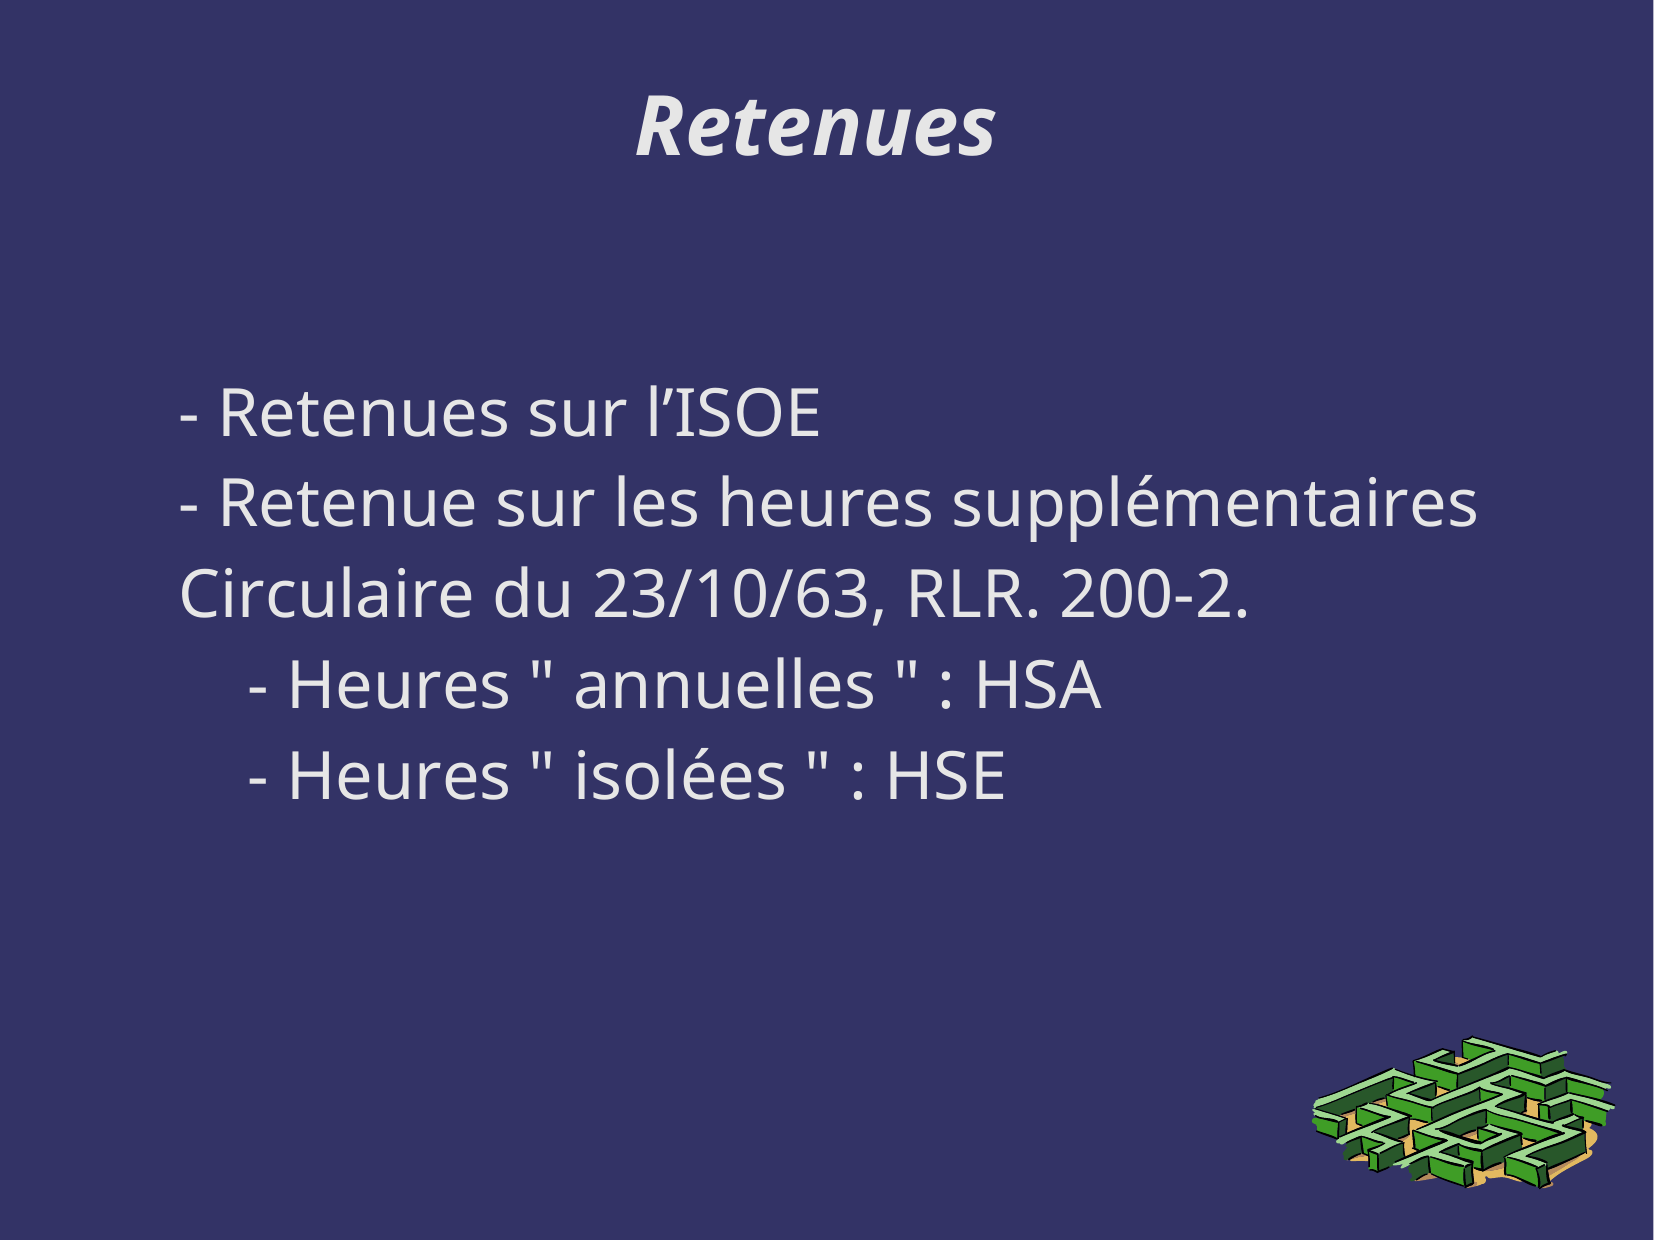

# Retenues
- Retenues sur l’ISOE
- Retenue sur les heures supplémentaires
Circulaire du 23/10/63, RLR. 200-2.
 - Heures " annuelles " : HSA
 - Heures " isolées " : HSE